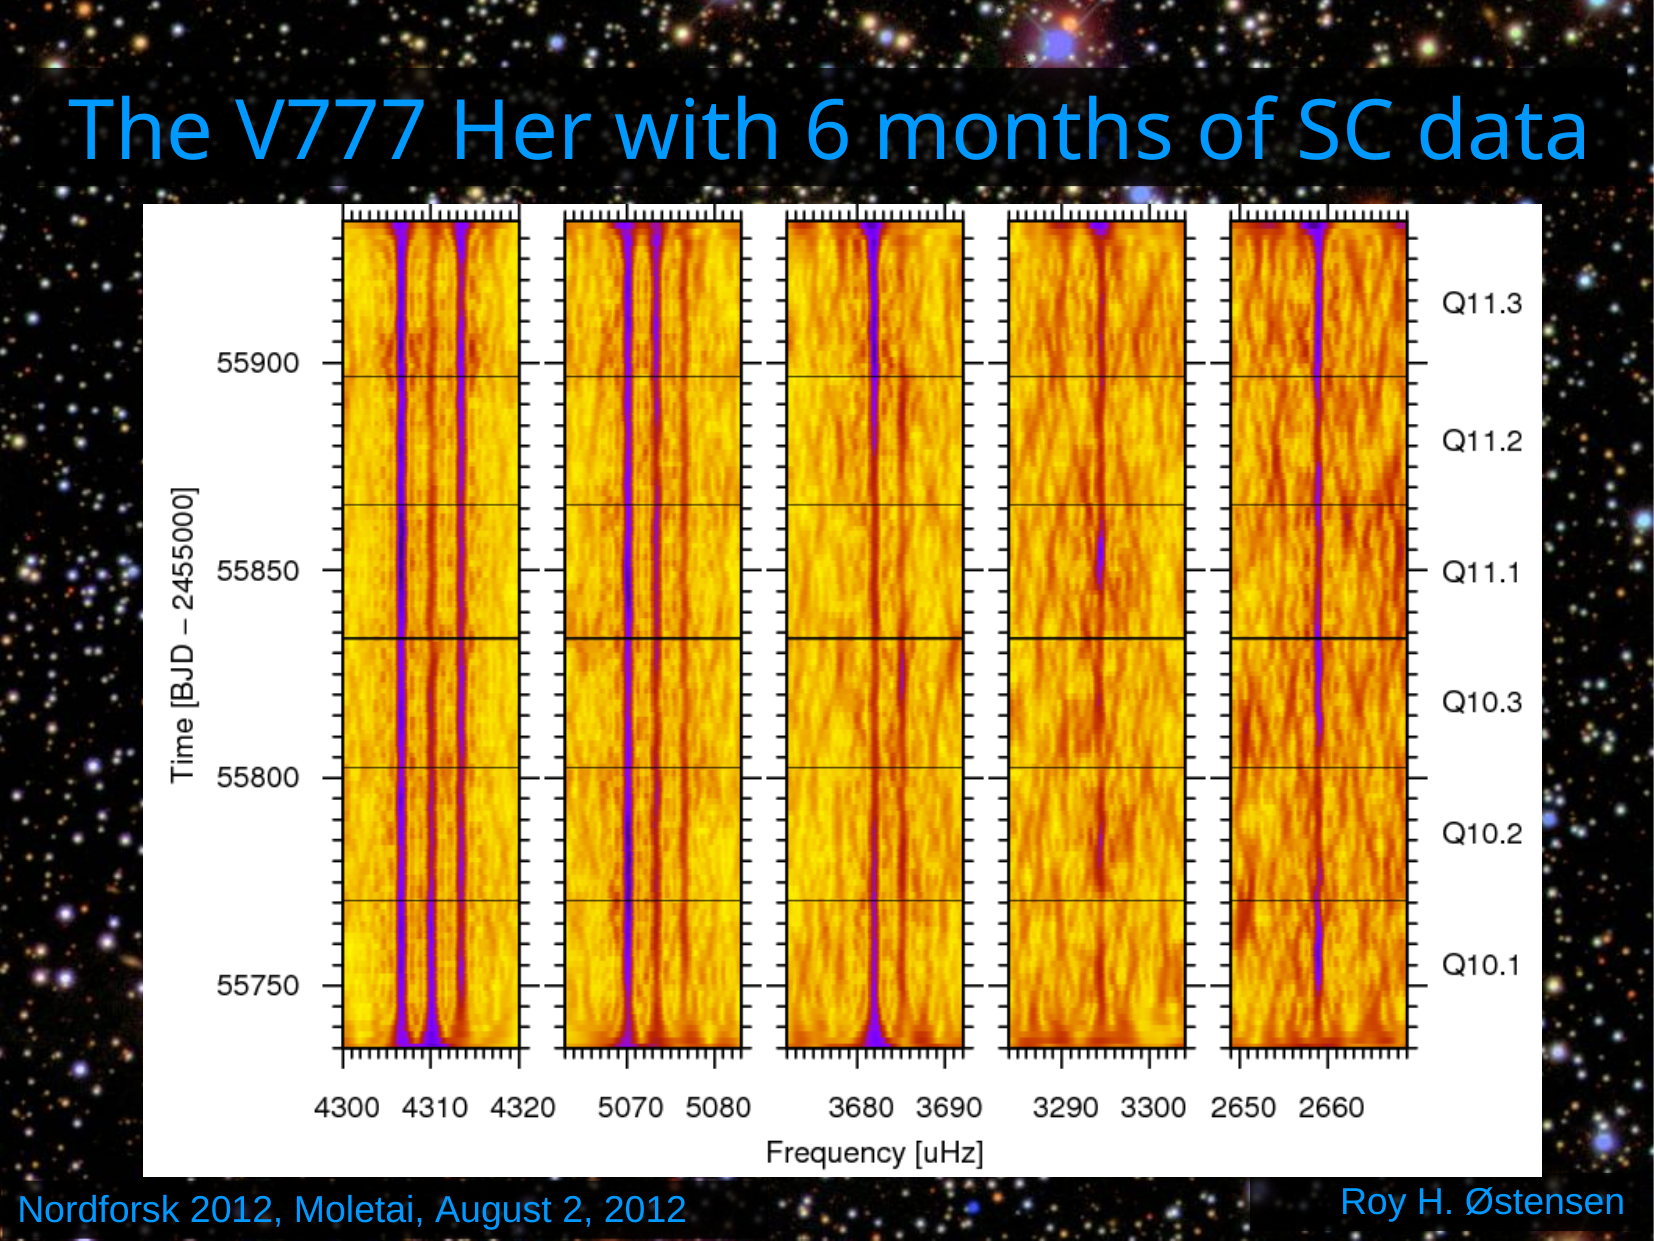

# The V777 Her with 6 months of SC data